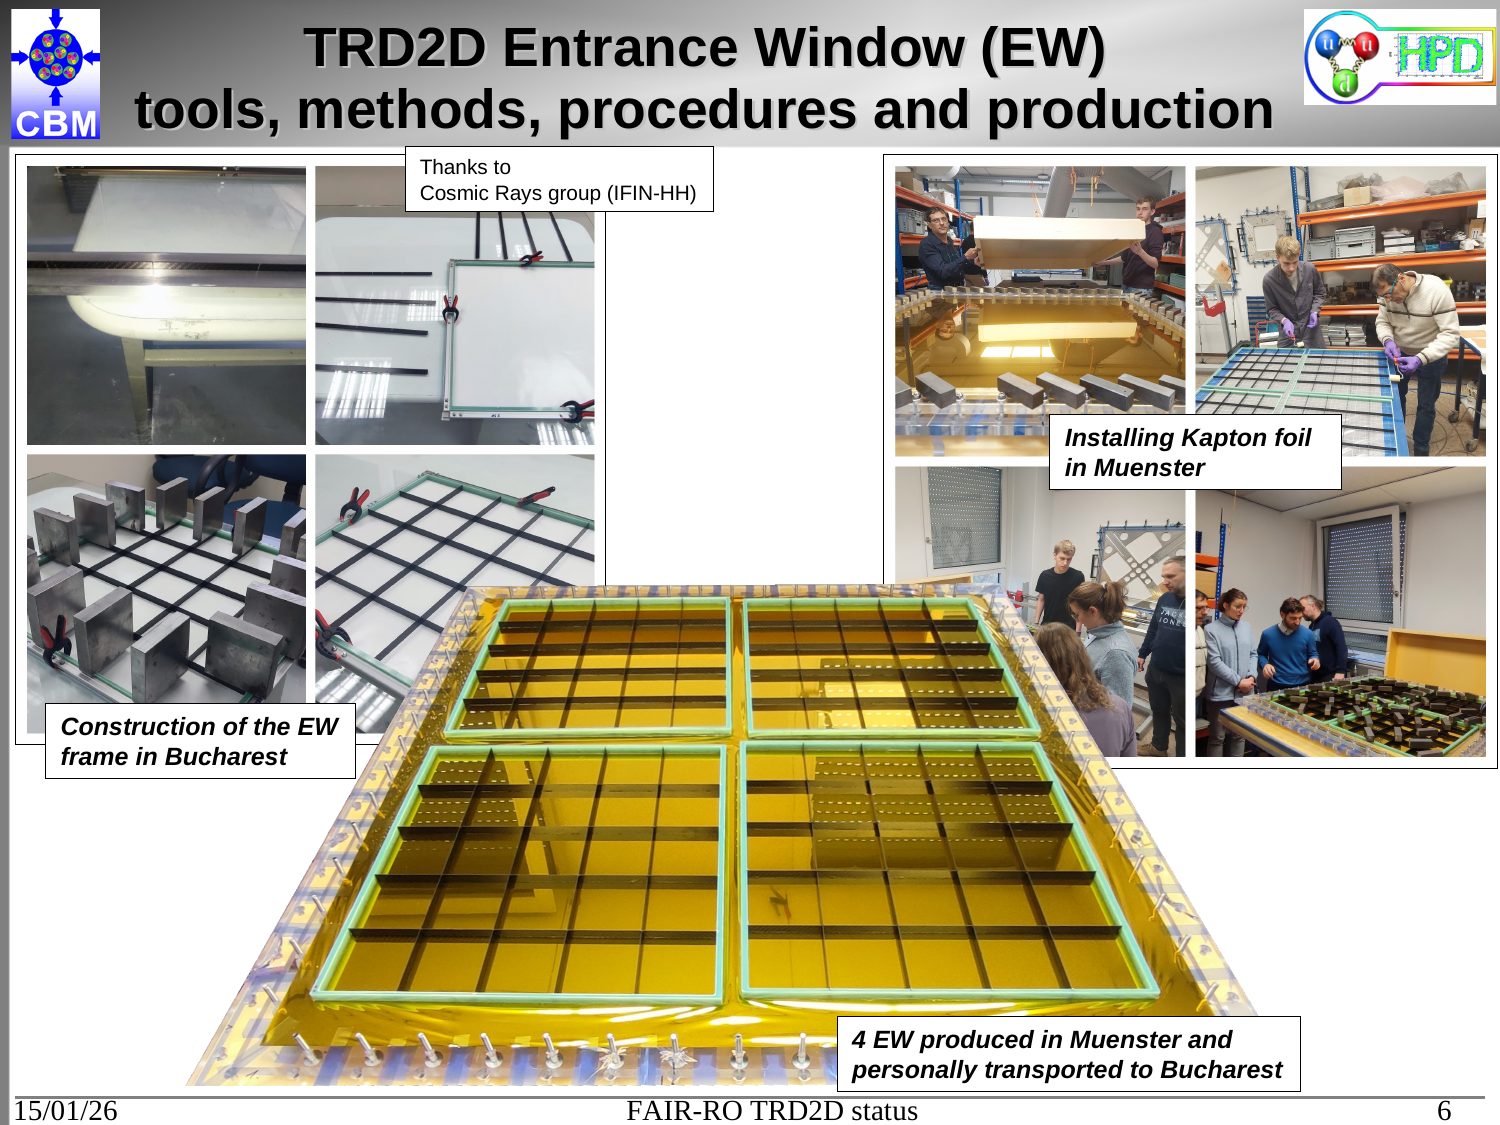

# TRD2D Entrance Window (EW) tools, methods, procedures and production
Thanks to
Cosmic Rays group (IFIN-HH)
Installing Kapton foil in Muenster
Construction of the EW frame in Bucharest
4 EW produced in Muenster and personally transported to Bucharest
15/01/26
FAIR-RO TRD2D status
6